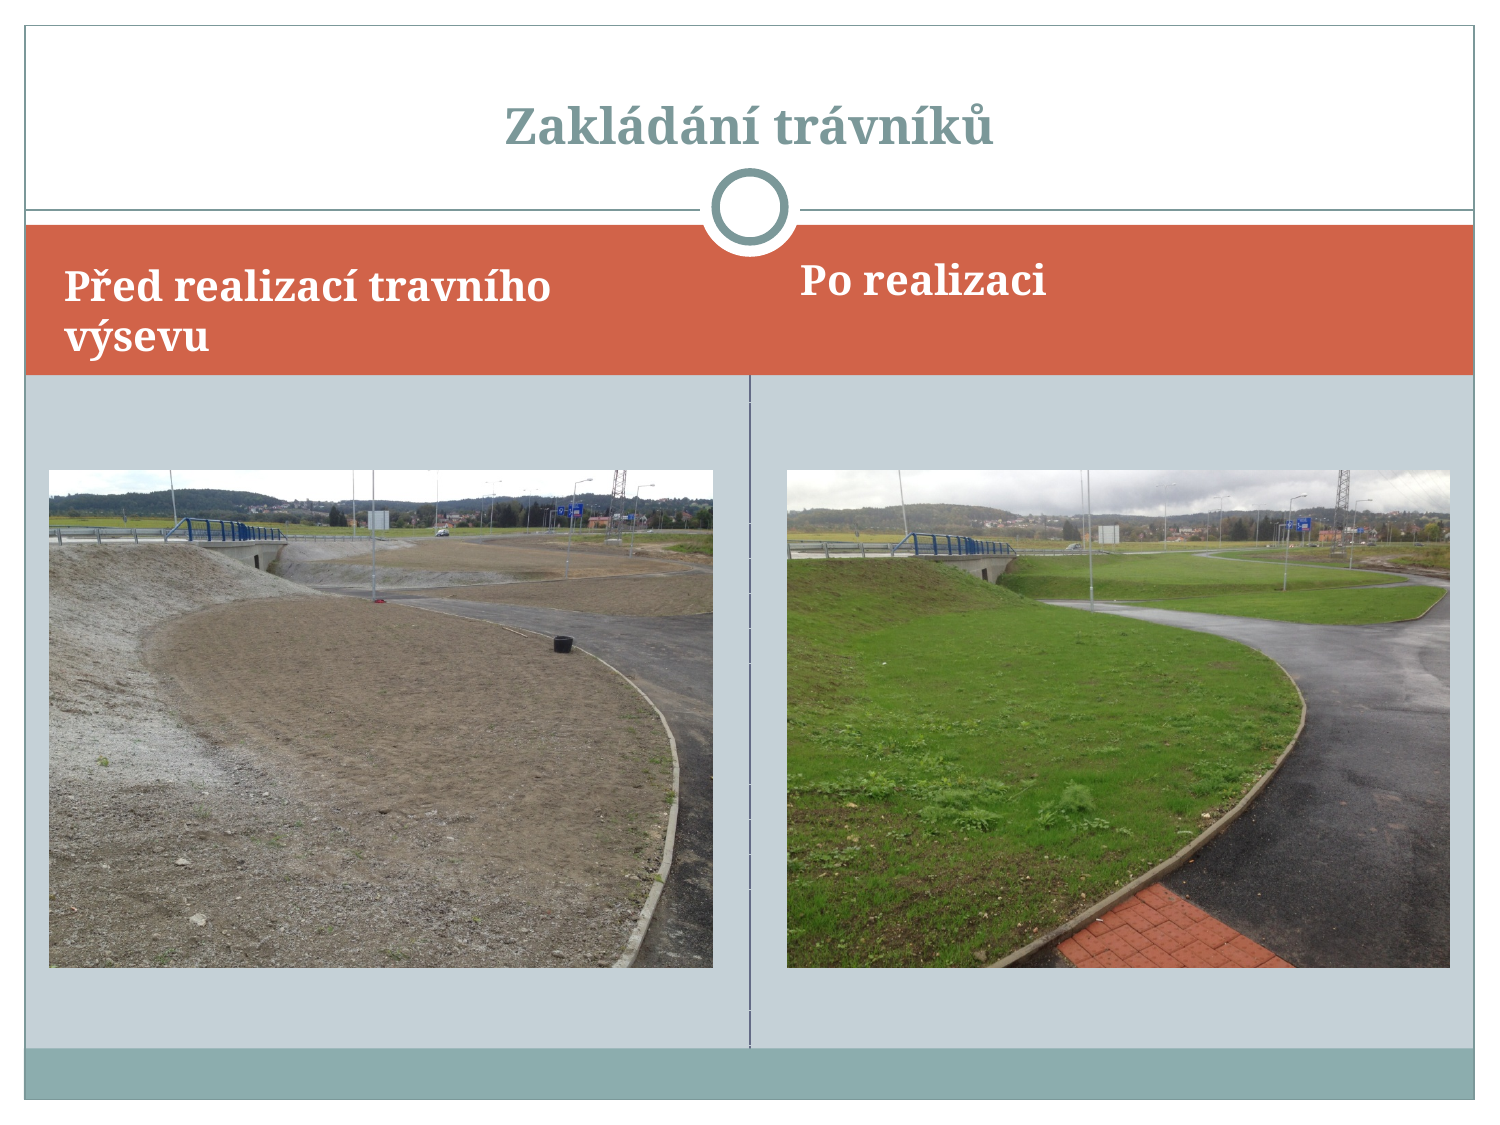

Zakládání trávníků
Po realizaci
# Před realizací travního výsevu